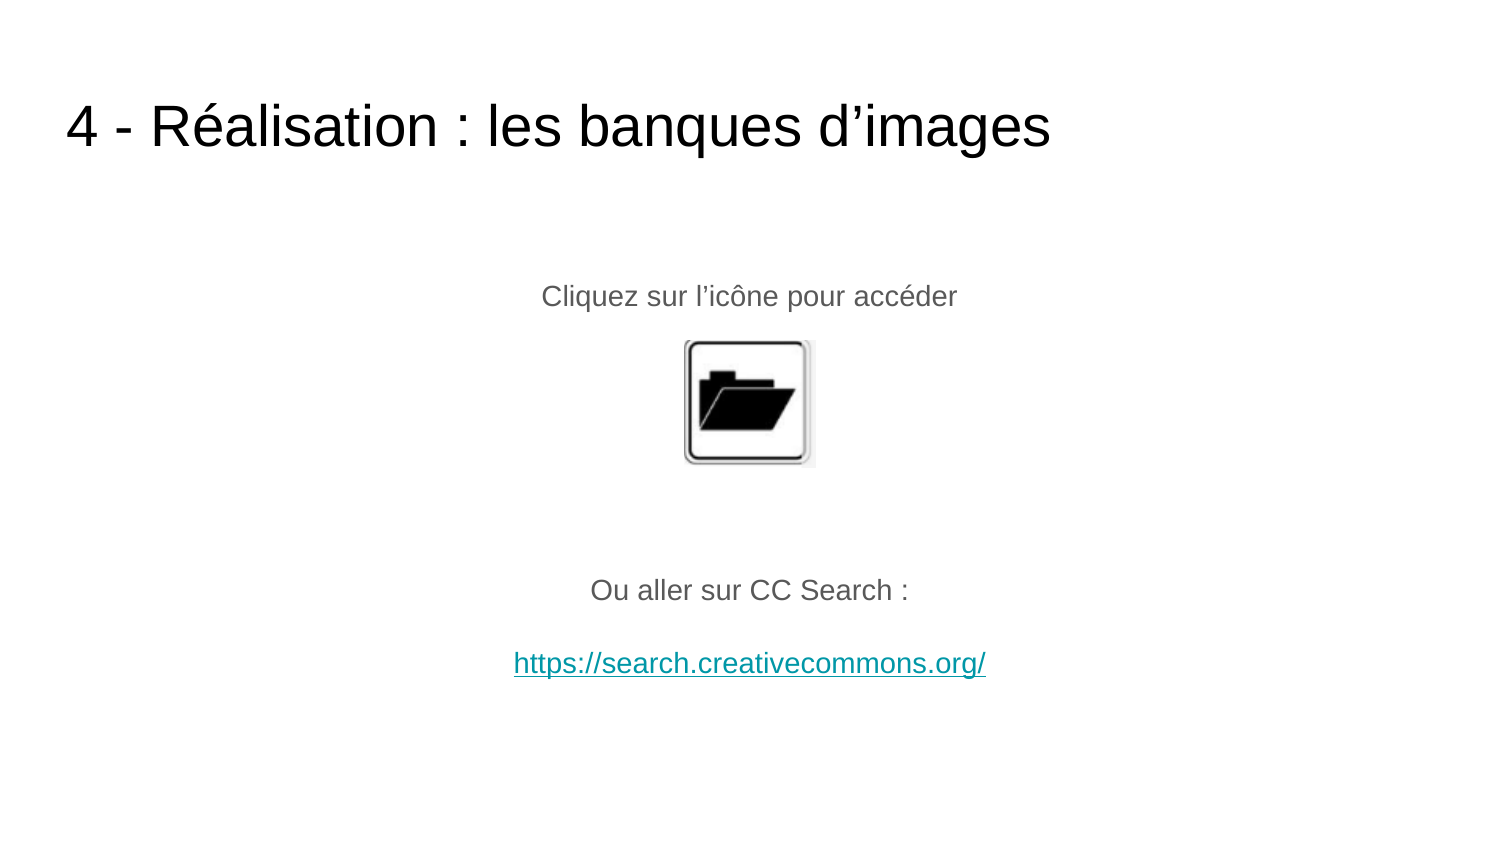

# 4 - Réalisation : les banques d’images
Cliquez sur l’icône pour accéder
Ou aller sur CC Search :
https://search.creativecommons.org/